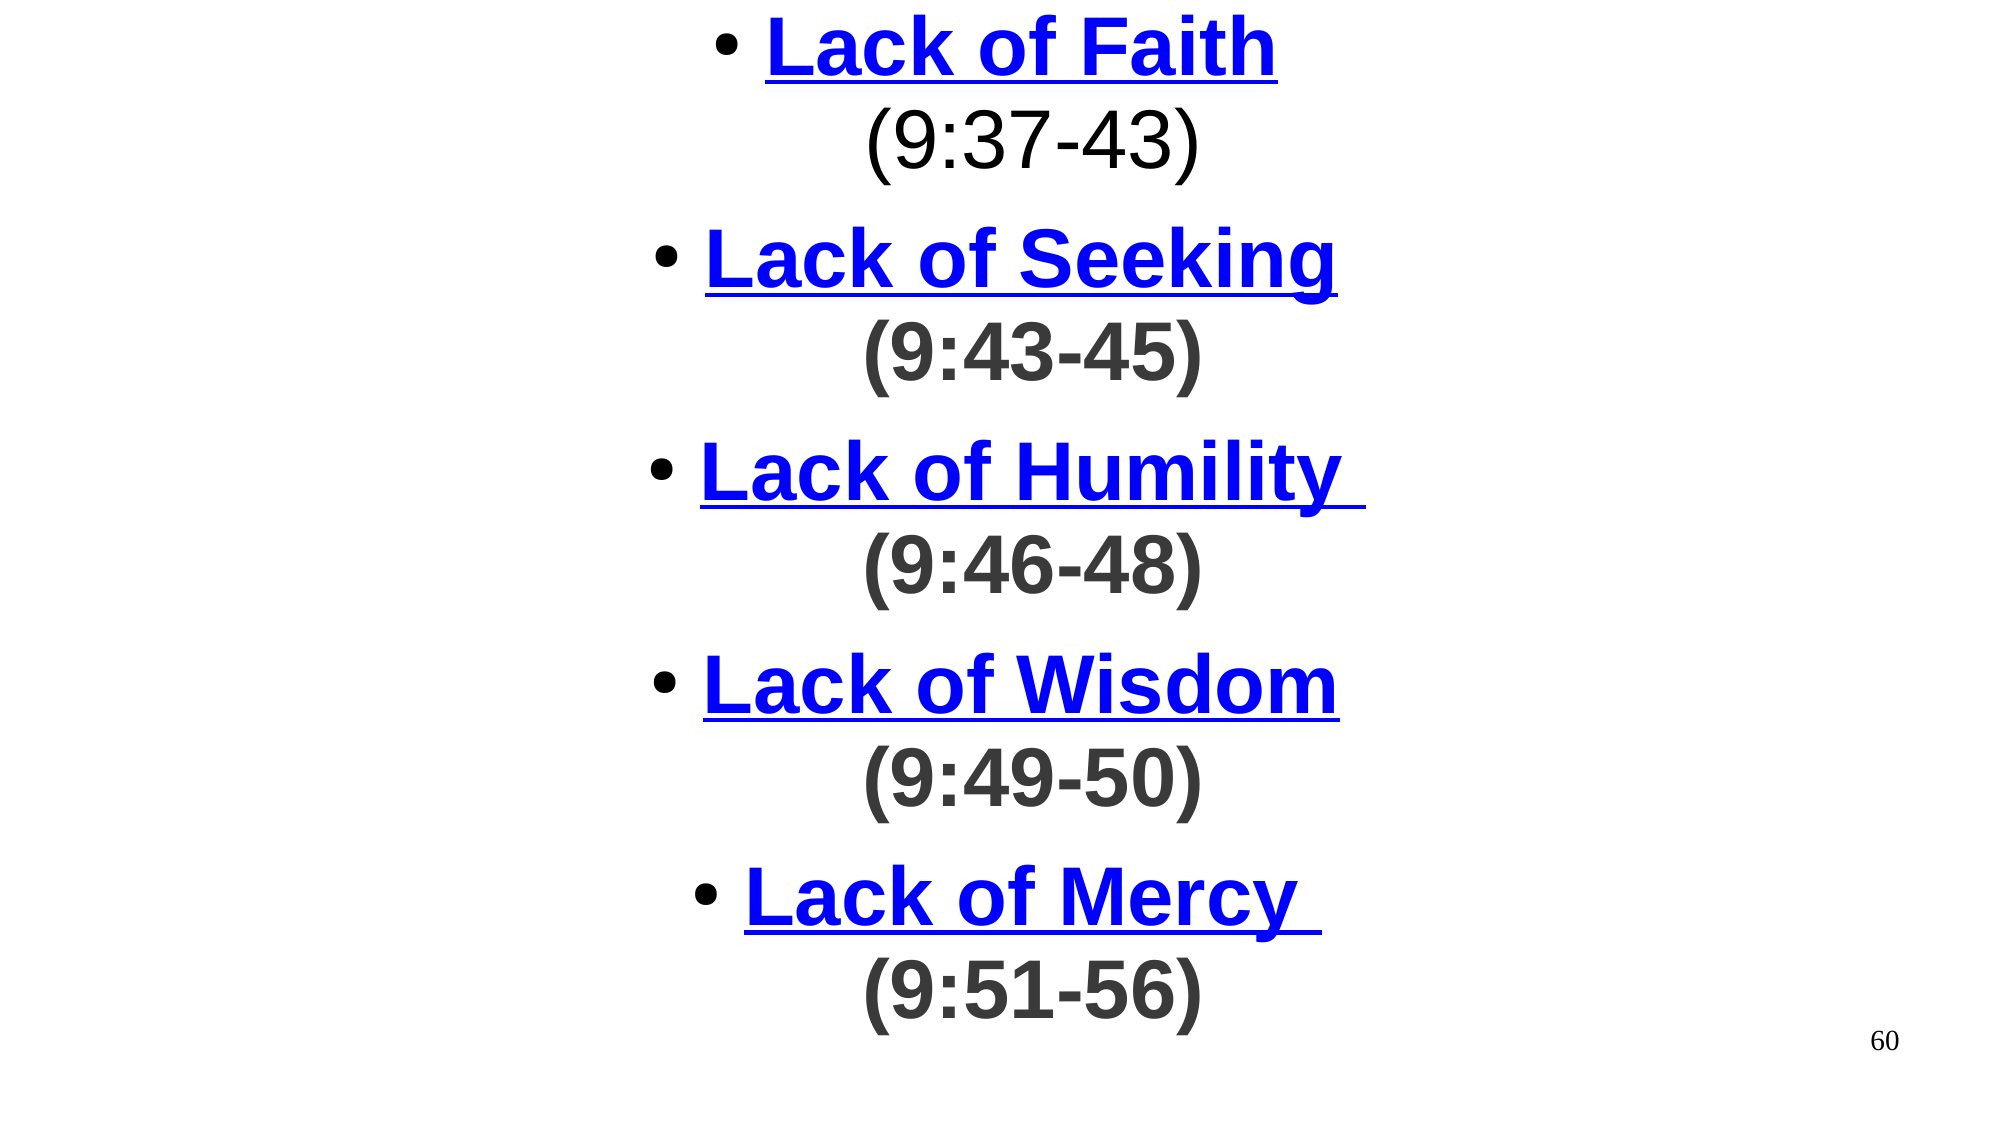

# Lack of Faith (9:37-43)
Lack of Seeking
(9:43-45)
Lack of Humility
(9:46-48)
Lack of Wisdom
(9:49-50)
Lack of Mercy
(9:51-56)
60